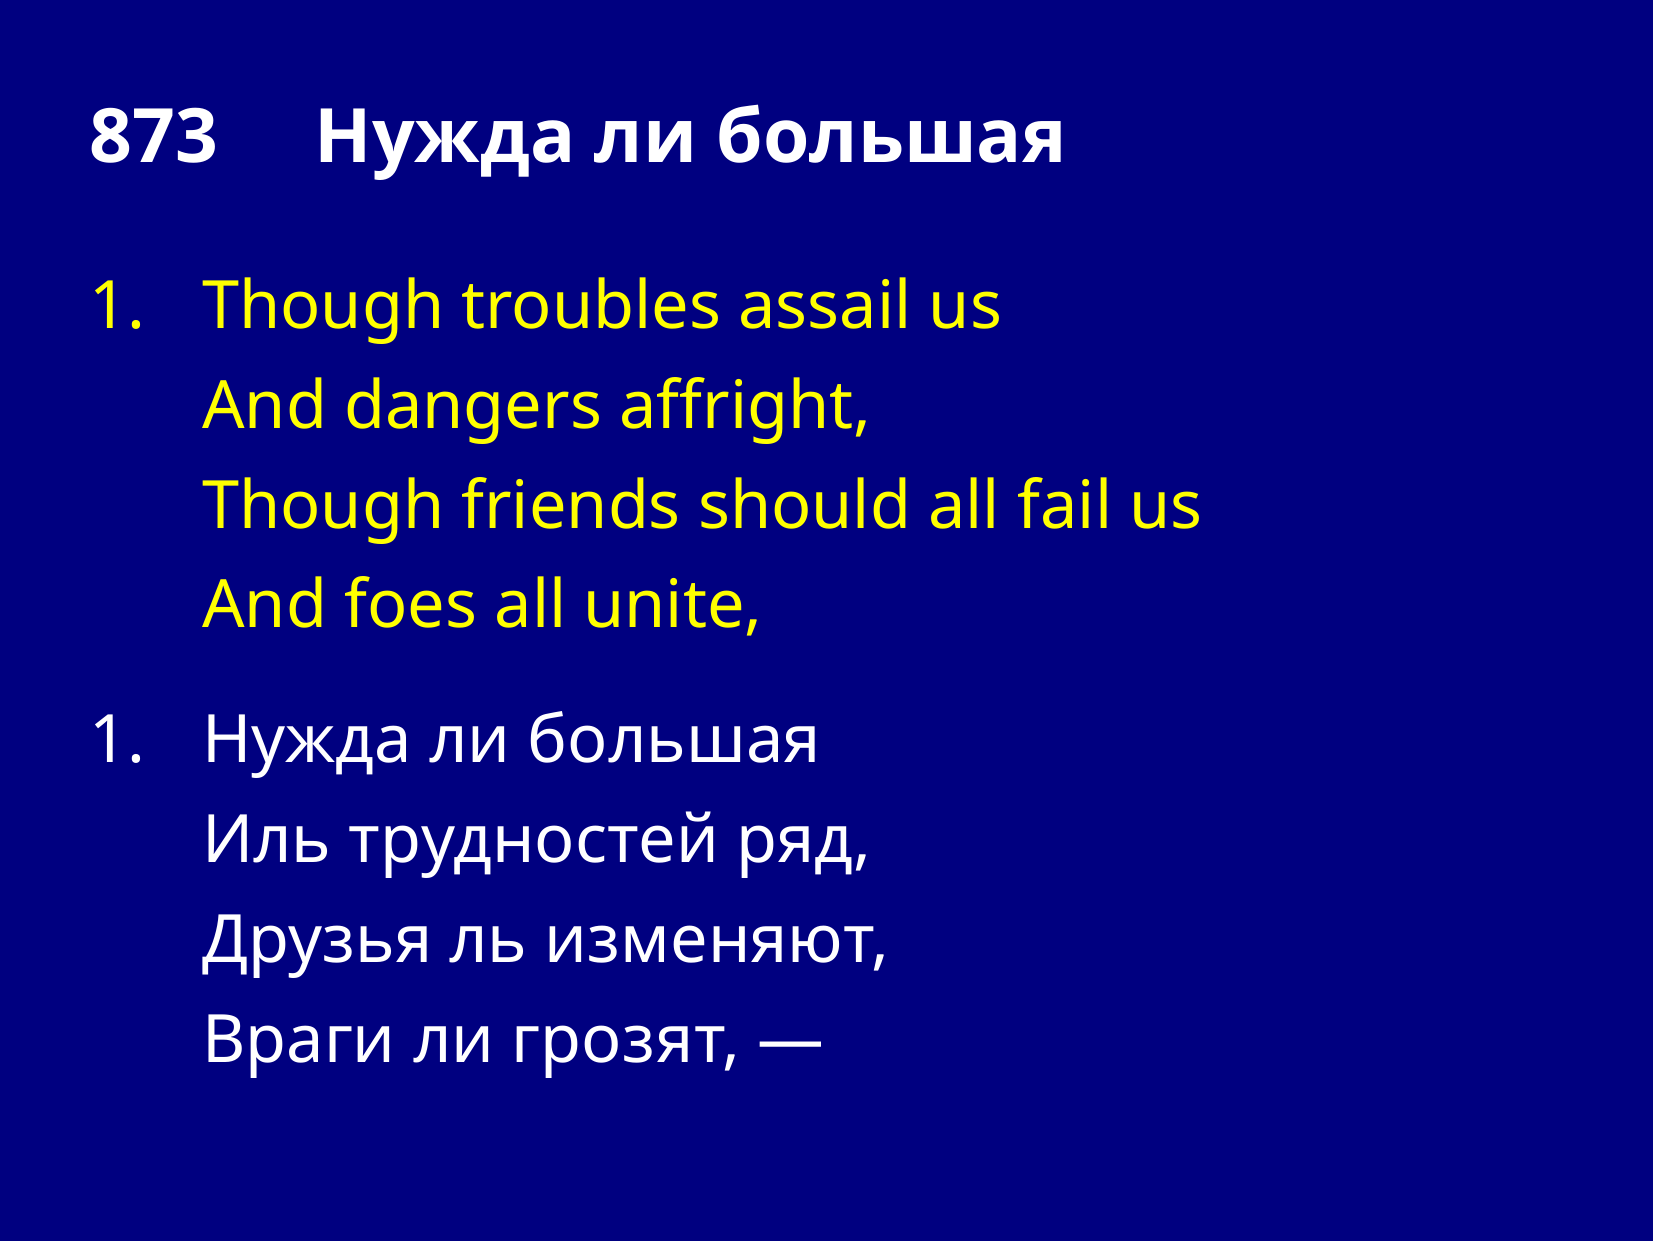

873	Нужда ли большая
1.	Though troubles assail us
	And dangers affright,
	Though friends should all fail us
	And foes all unite,
1.	Нужда ли большая
	Иль трудностей ряд,
	Друзья ль изменяют,
	Враги ли грозят, ―